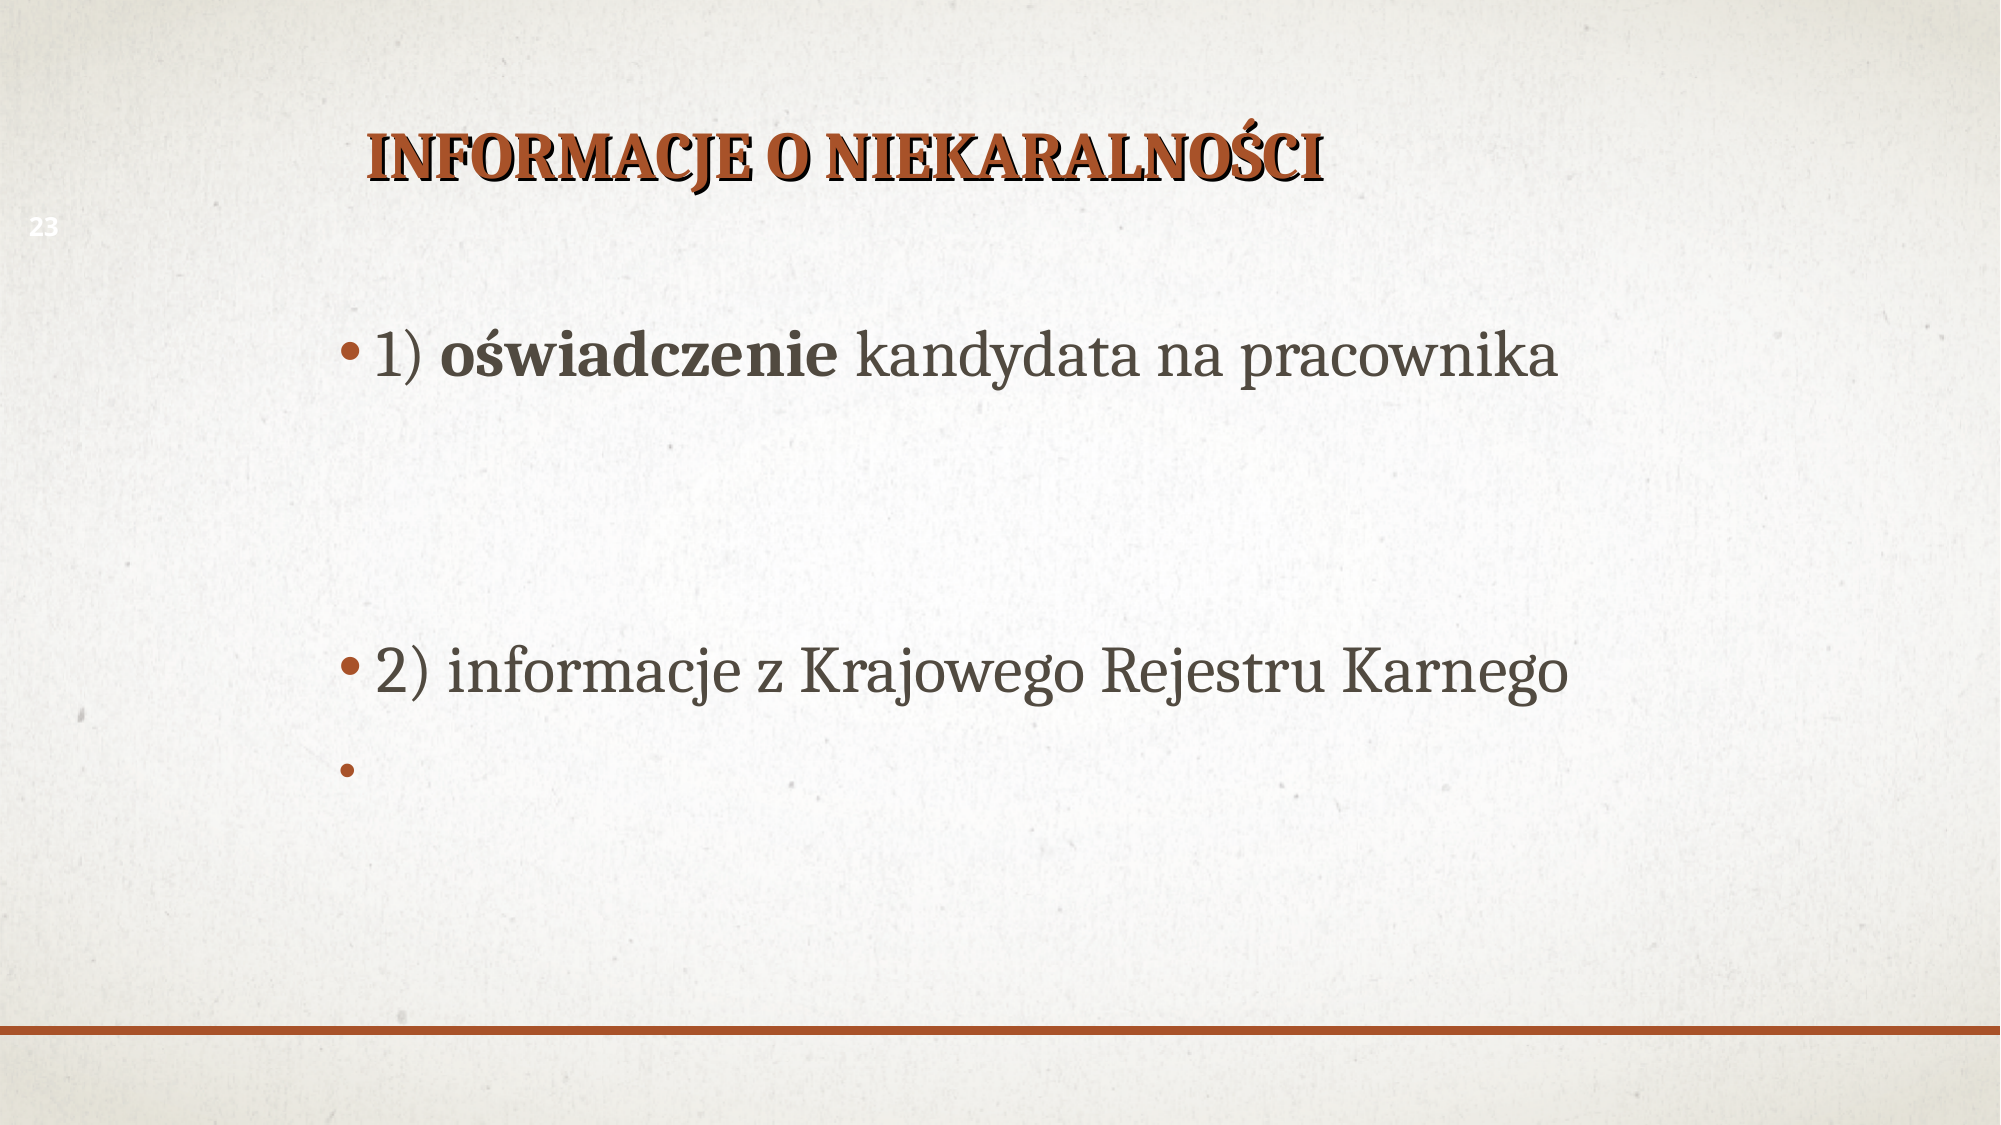

# Informacje o niekaralności
1) oświadczenie kandydata na pracownika
2) informacje z Krajowego Rejestru Karnego